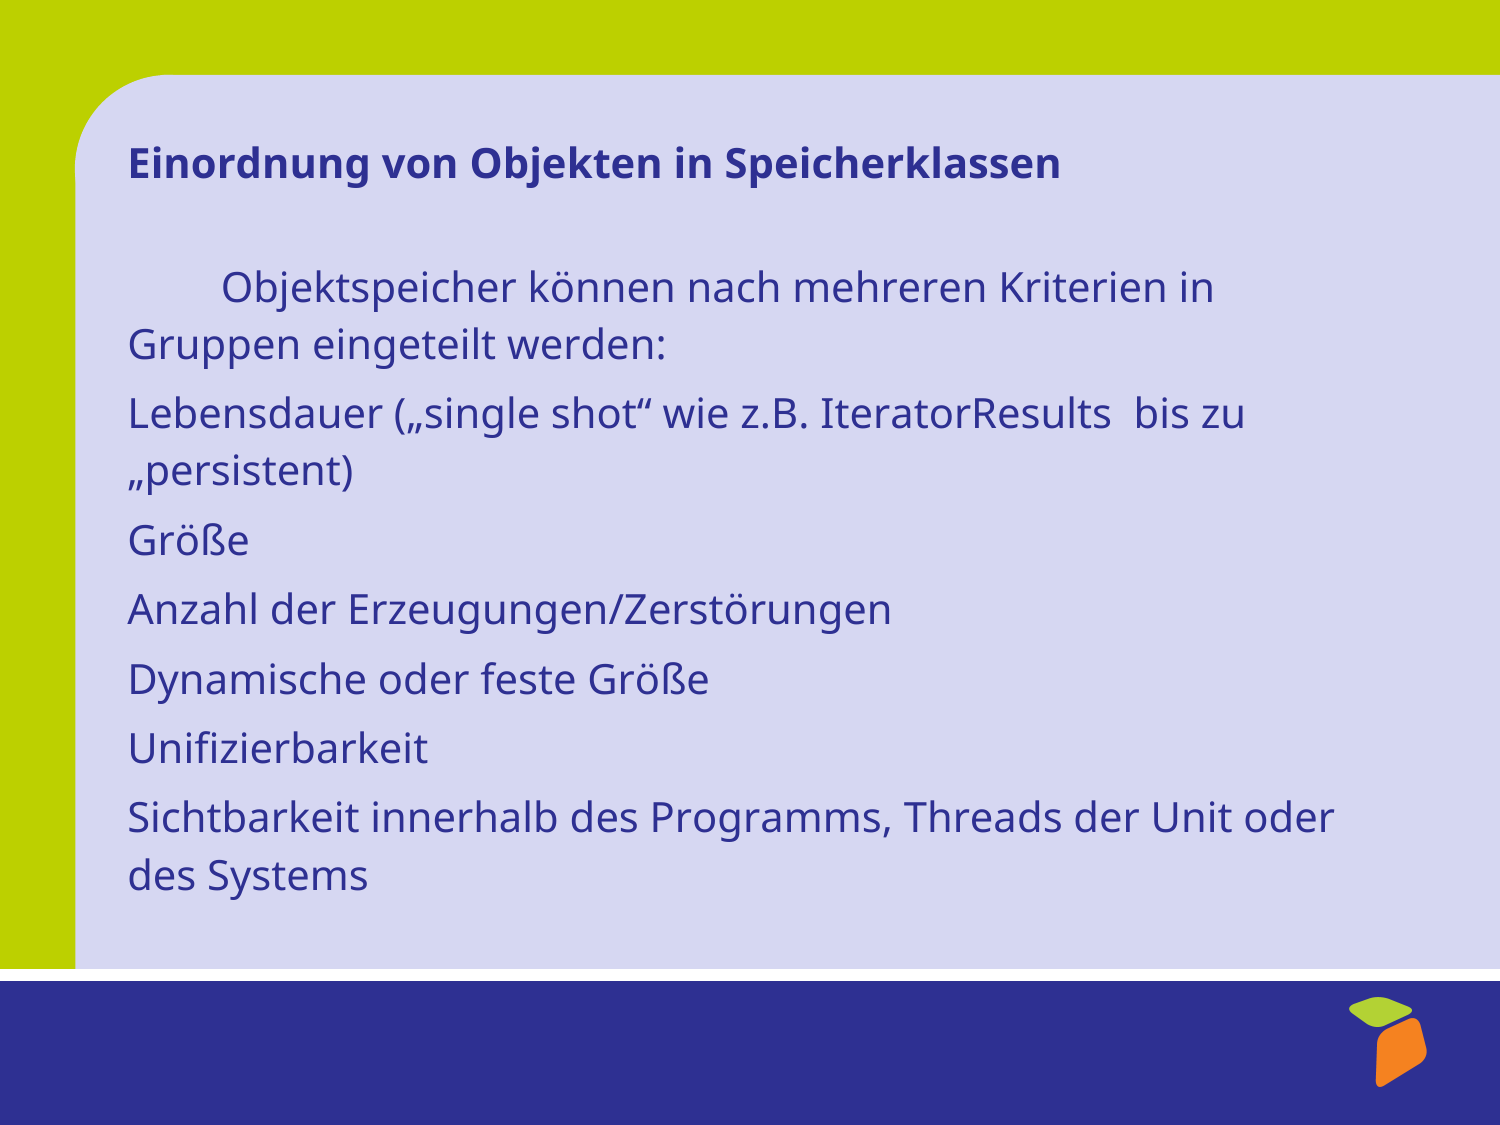

# Einordnung von Objekten in Speicherklassen
	Objektspeicher können nach mehreren Kriterien in Gruppen eingeteilt werden:
Lebensdauer („single shot“ wie z.B. IteratorResults bis zu „persistent)
Größe
Anzahl der Erzeugungen/Zerstörungen
Dynamische oder feste Größe
Unifizierbarkeit
Sichtbarkeit innerhalb des Programms, Threads der Unit oder des Systems